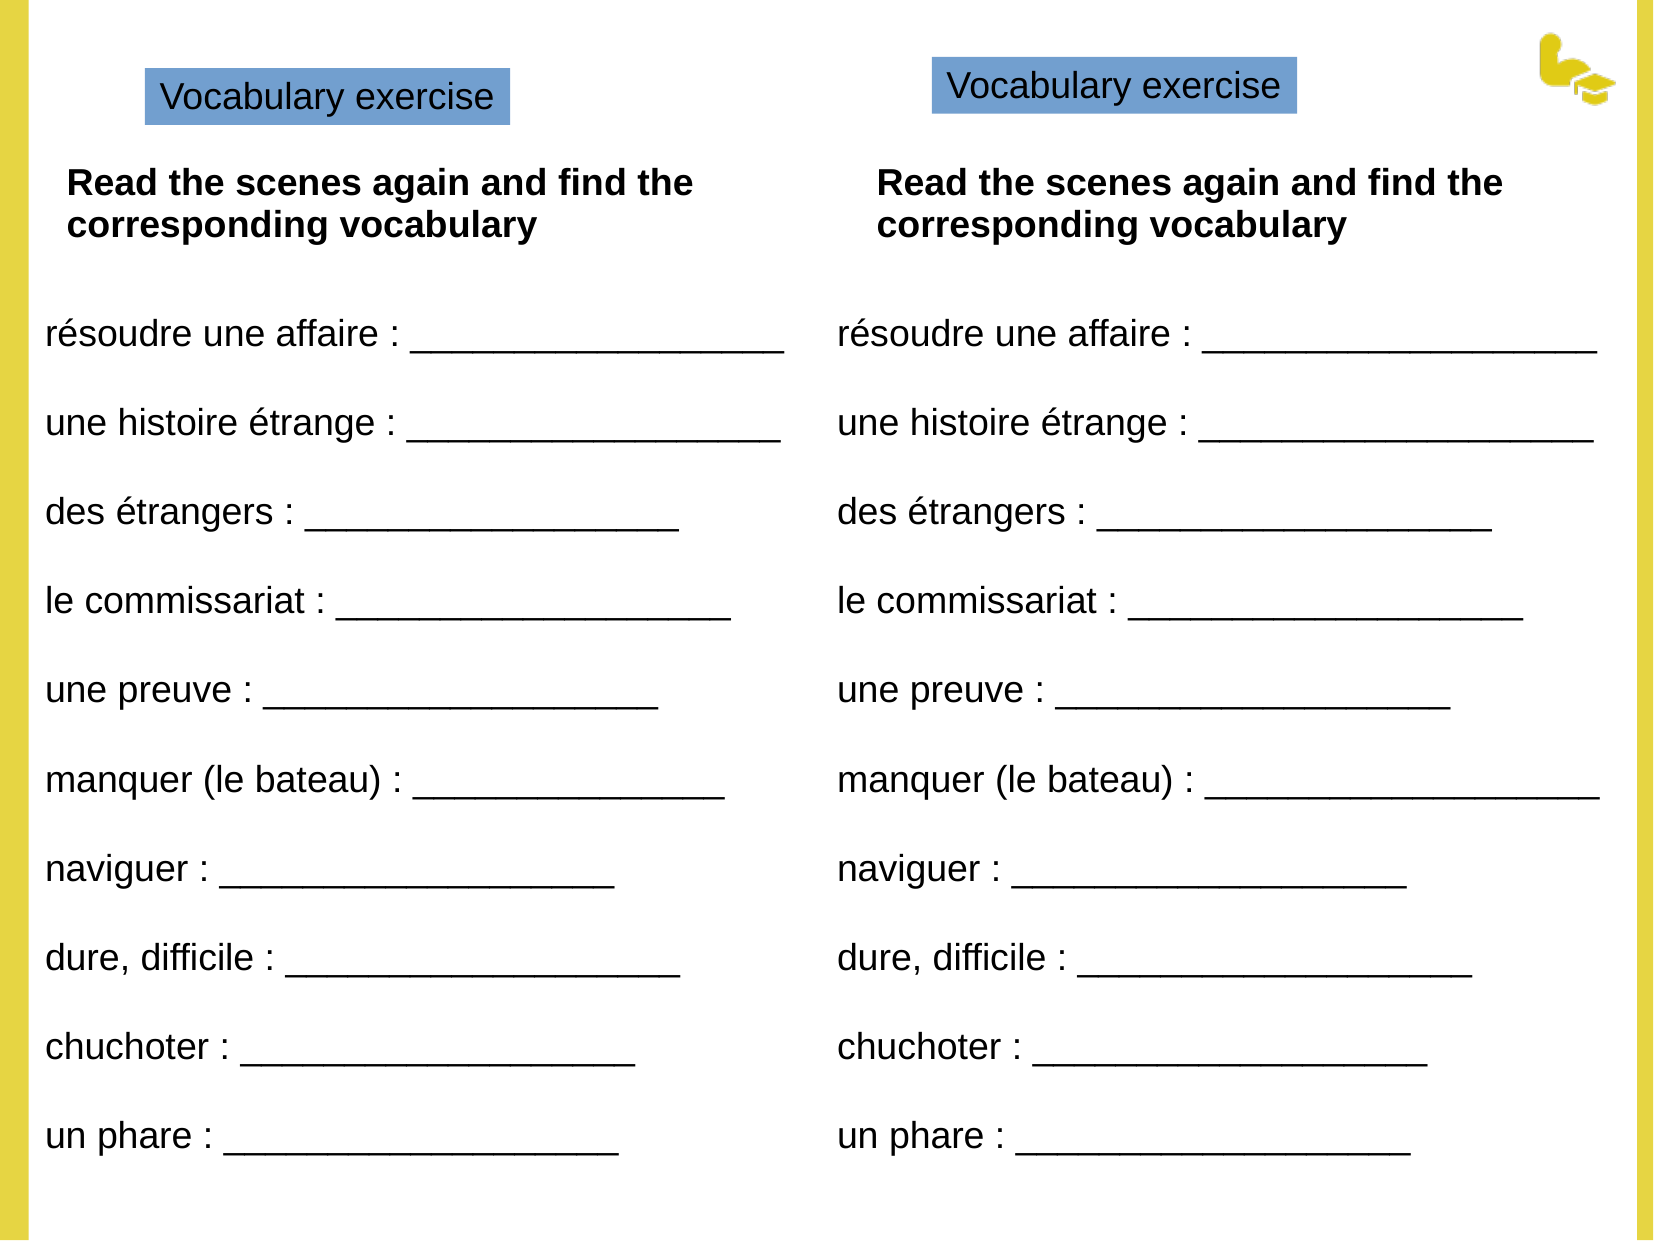

Vocabulary exercise
Vocabulary exercise
Read the scenes again and find the corresponding vocabulary
Read the scenes again and find the corresponding vocabulary
résoudre une affaire : __________________
une histoire étrange : __________________
des étrangers : __________________
le commissariat : ___________________
une preuve : ___________________
manquer (le bateau) : _______________
naviguer : ___________________
dure, difficile : ___________________
chuchoter : ___________________
un phare : ___________________
résoudre une affaire : ___________________
une histoire étrange : ___________________
des étrangers : ___________________
le commissariat : ___________________
une preuve : ___________________
manquer (le bateau) : ___________________
naviguer : ___________________
dure, difficile : ___________________
chuchoter : ___________________
un phare : ___________________